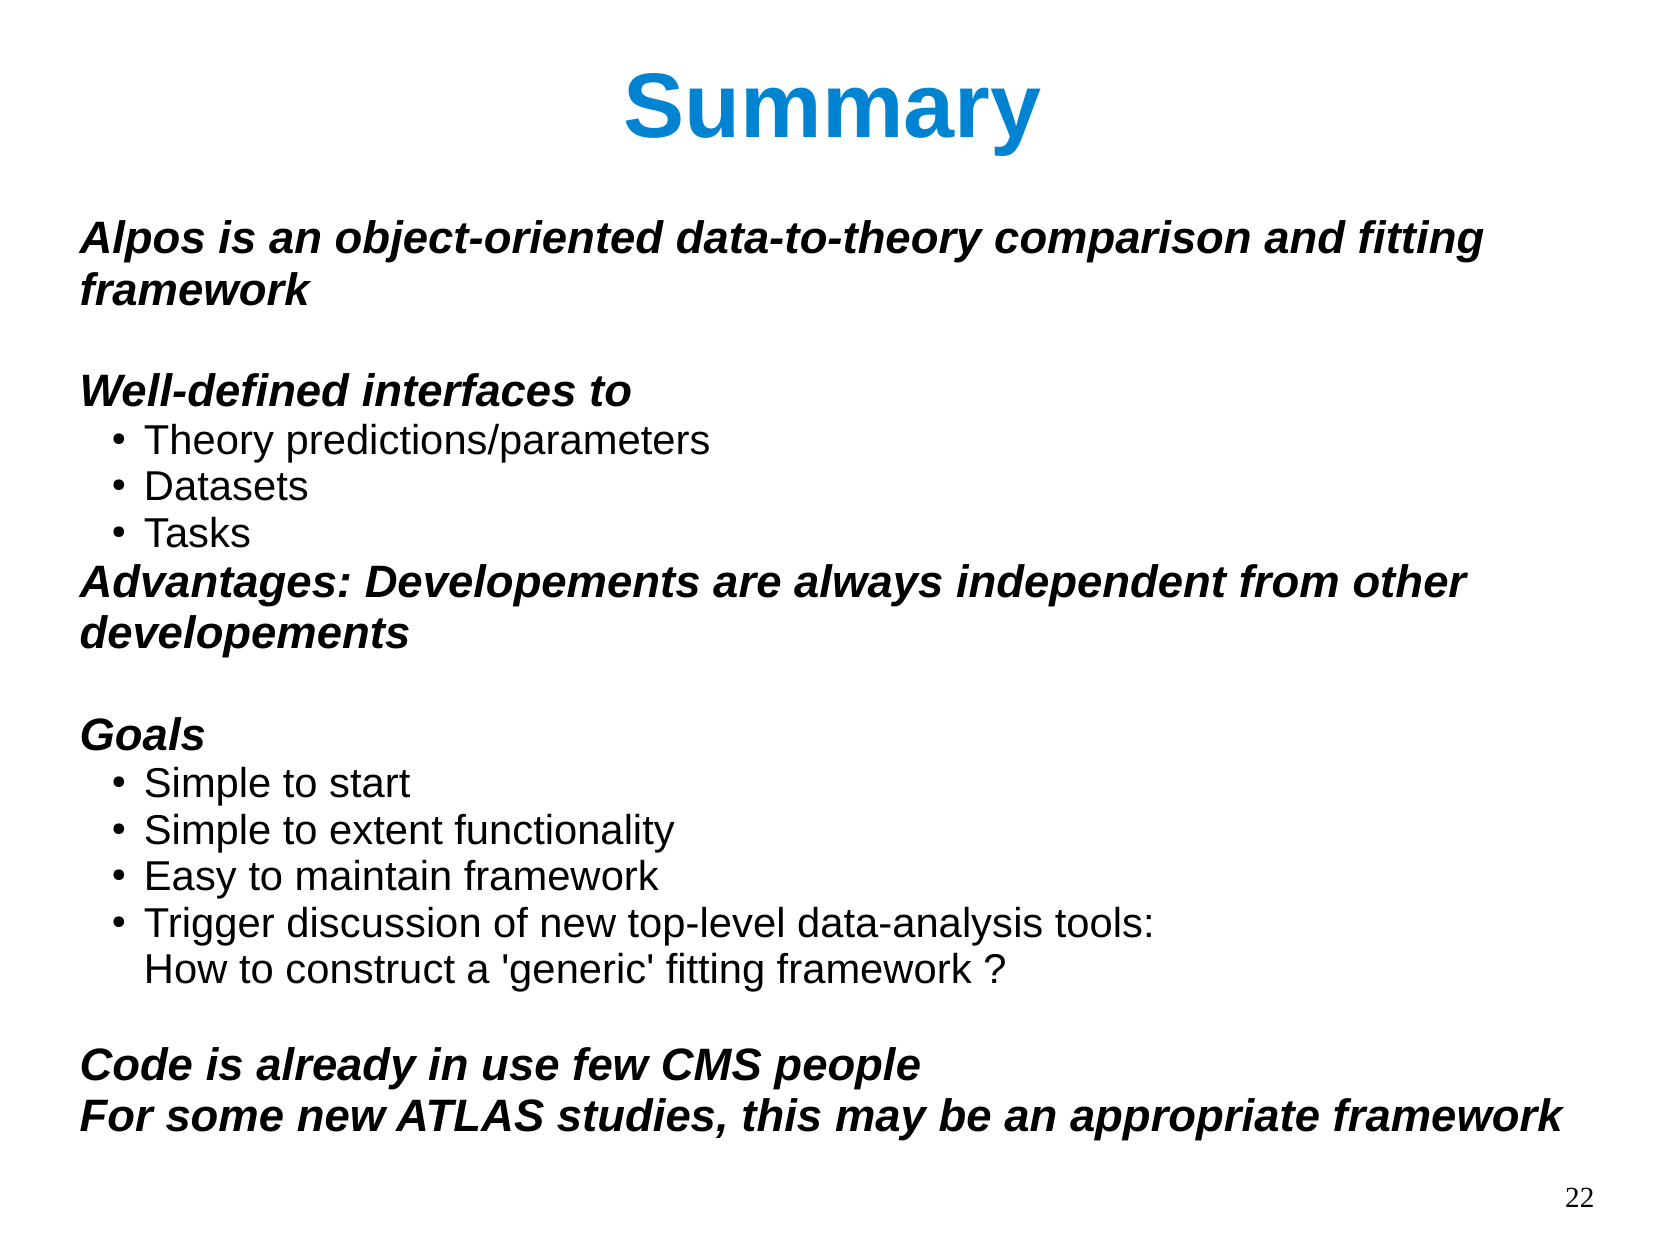

# Summary
Alpos is an object-oriented data-to-theory comparison and fitting framework
Well-defined interfaces to
Theory predictions/parameters
Datasets
Tasks
Advantages: Developements are always independent from other developements
Goals
Simple to start
Simple to extent functionality
Easy to maintain framework
Trigger discussion of new top-level data-analysis tools:
How to construct a 'generic' fitting framework ?
Code is already in use few CMS people
For some new ATLAS studies, this may be an appropriate framework
22